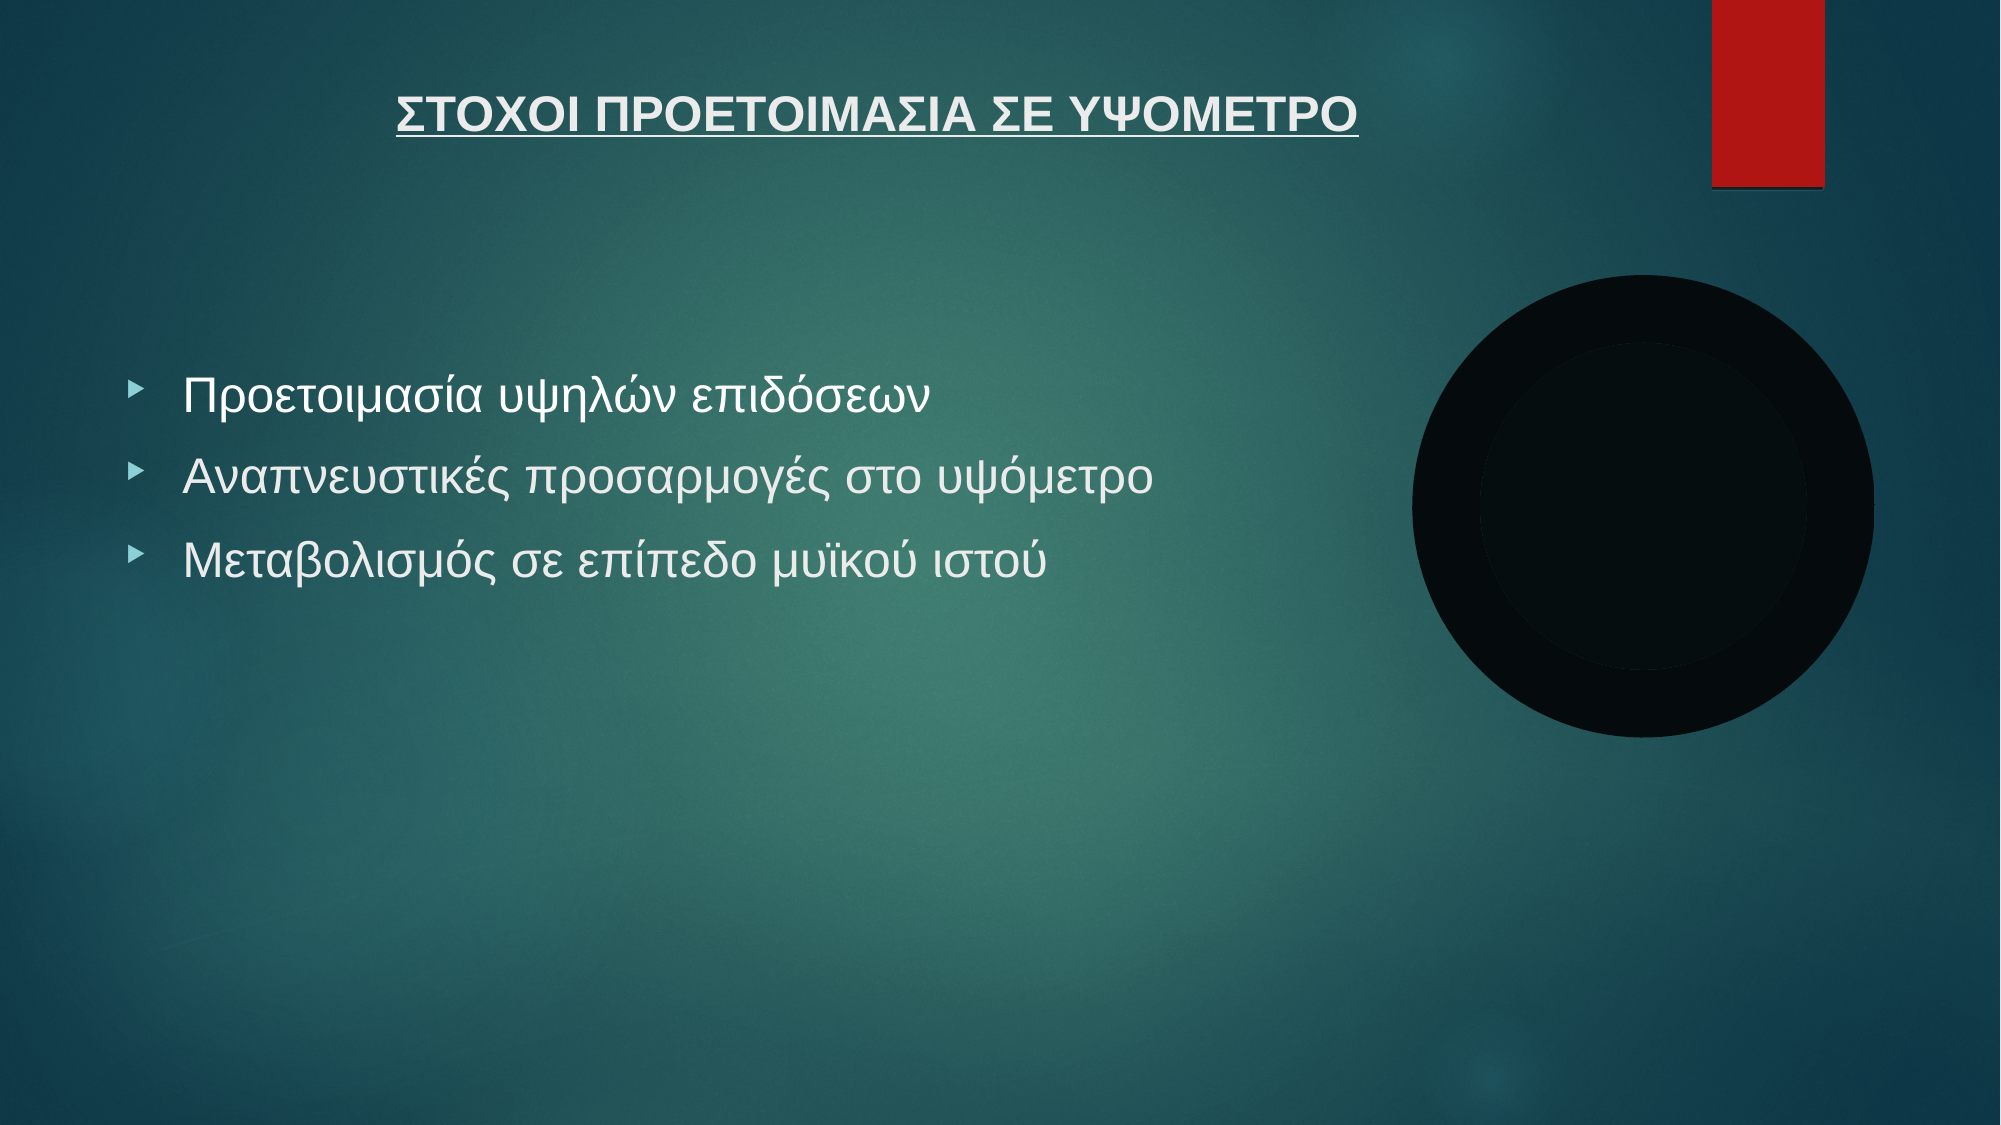

# ΣΤΟΧΟΙ ΠΡΟΕΤΟΙΜΑΣΙΑ ΣΕ ΥΨΟΜΕΤΡΟ
Προετοιμασία υψηλών επιδόσεων
Αναπνευστικές προσαρμογές στο υψόμετρο
Μεταβολισμός σε επίπεδο μυϊκού ιστού